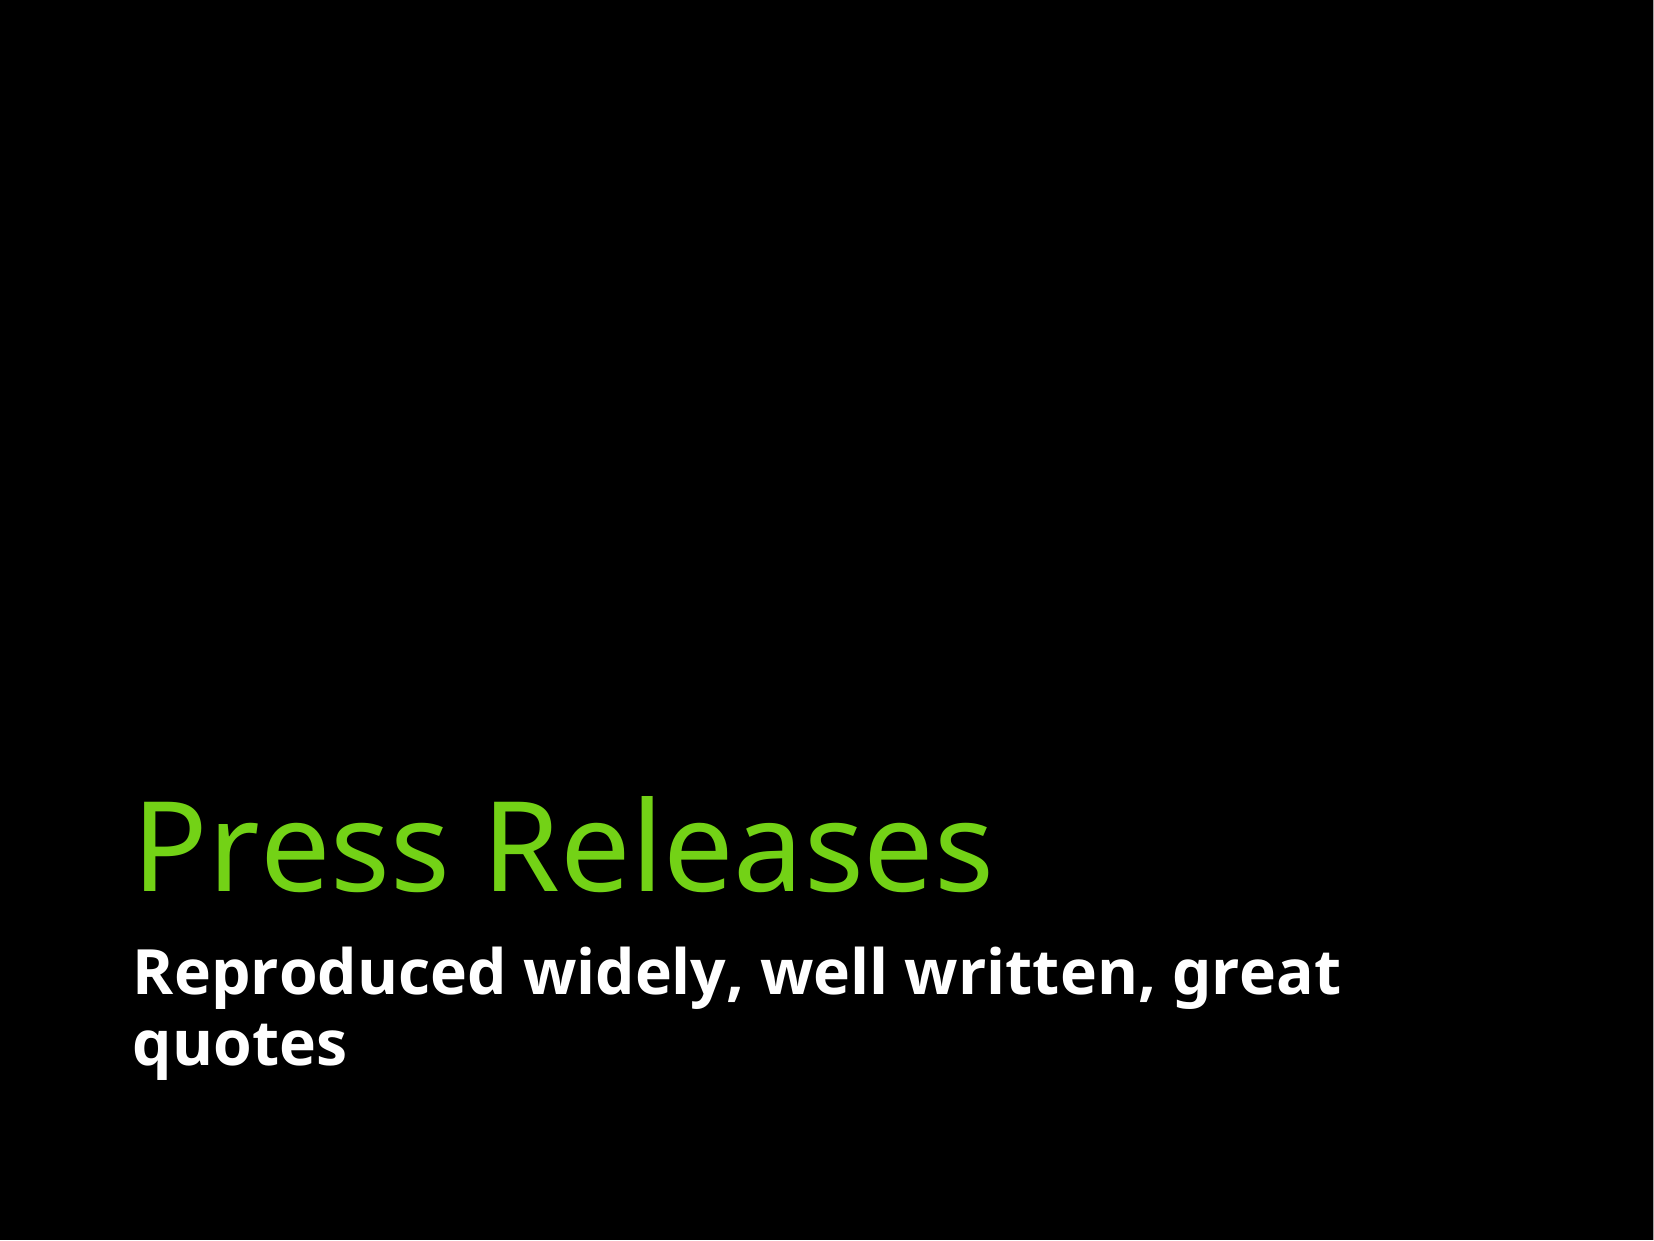

Press Releases
Reproduced widely, well written, great quotes